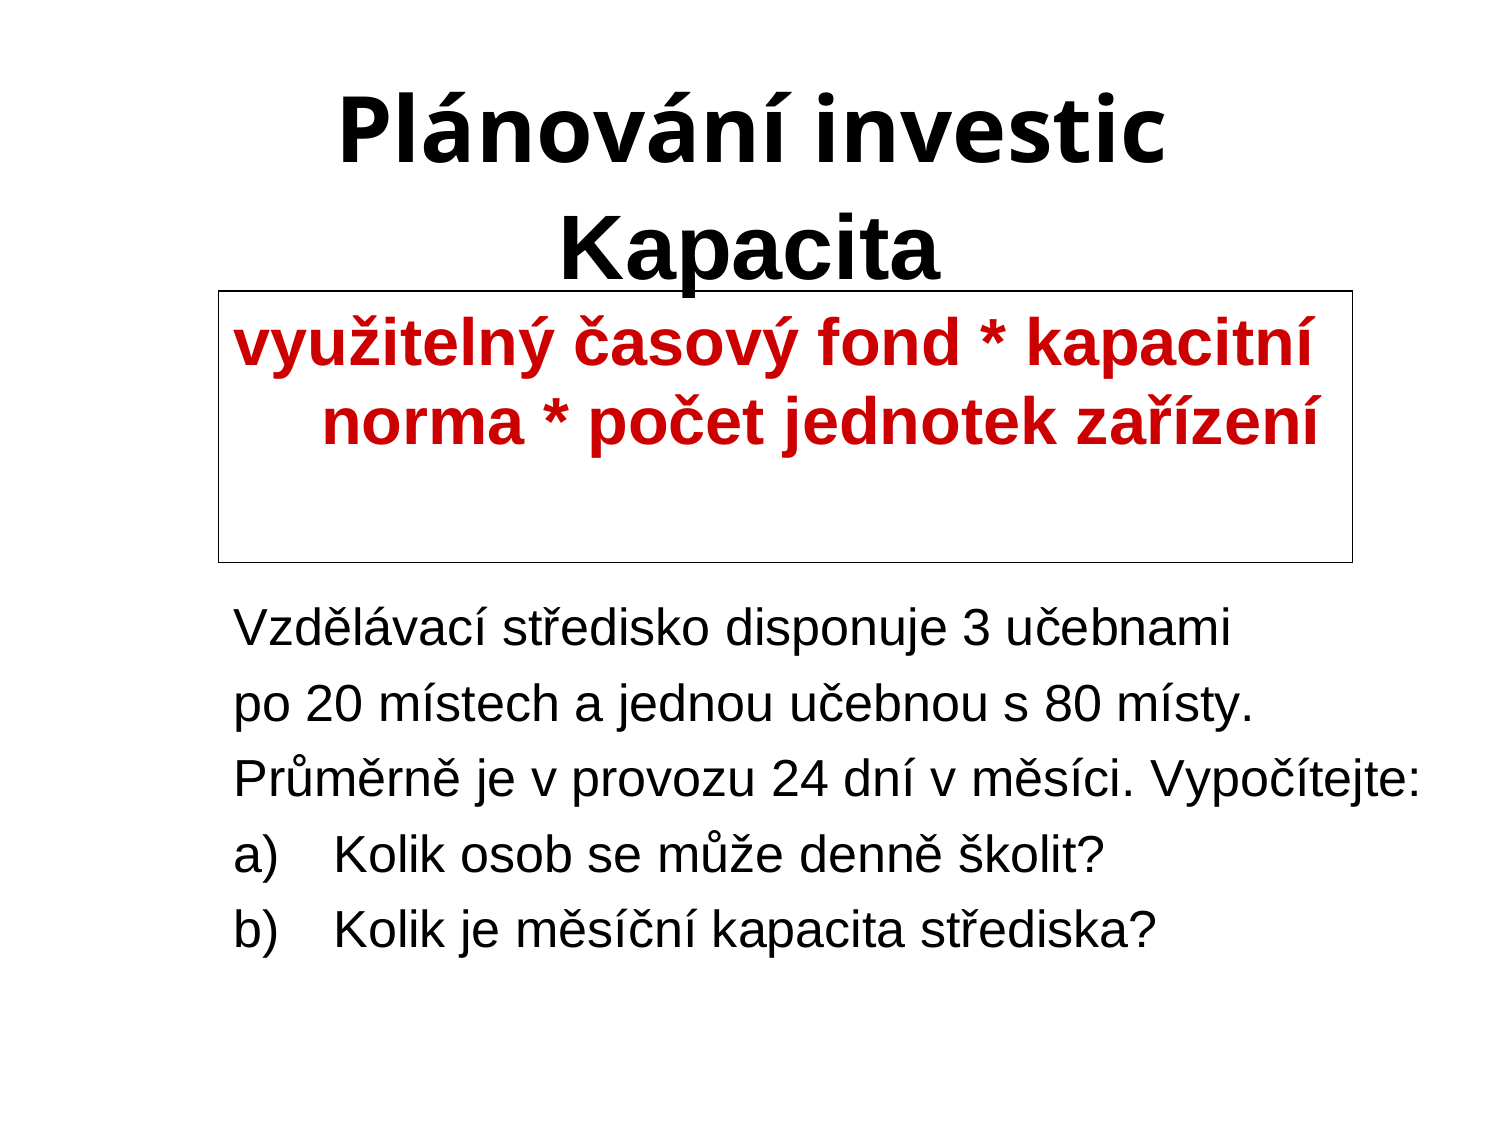

Plánování investic
# Kapacita
využitelný časový fond * kapacitní norma * počet jednotek zařízení
Vzdělávací středisko disponuje 3 učebnami
po 20 místech a jednou učebnou s 80 místy.
Průměrně je v provozu 24 dní v měsíci. Vypočítejte:
Kolik osob se může denně školit?
Kolik je měsíční kapacita střediska?